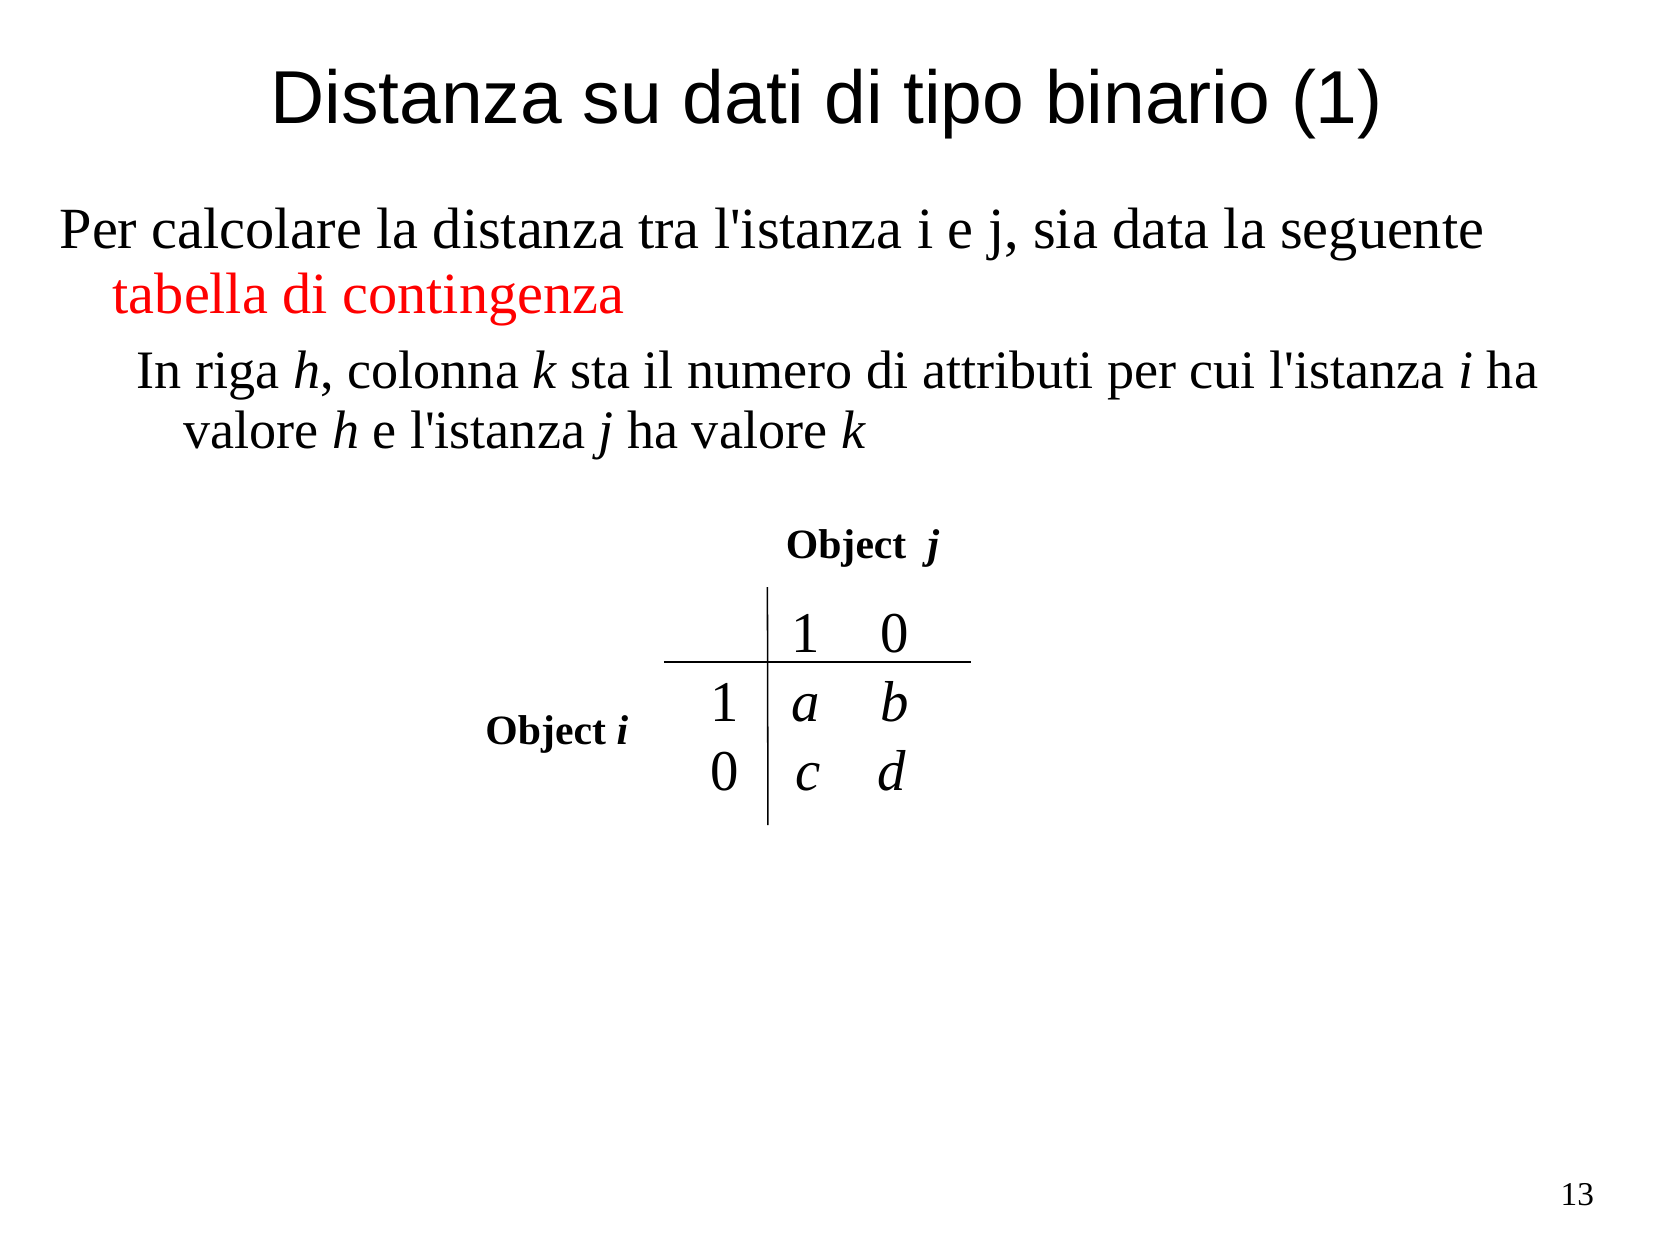

# Distanza su dati di tipo binario (1)
Per calcolare la distanza tra l'istanza i e j, sia data la seguente tabella di contingenza
In riga h, colonna k sta il numero di attributi per cui l'istanza i ha valore h e l'istanza j ha valore k
Object j
Object i